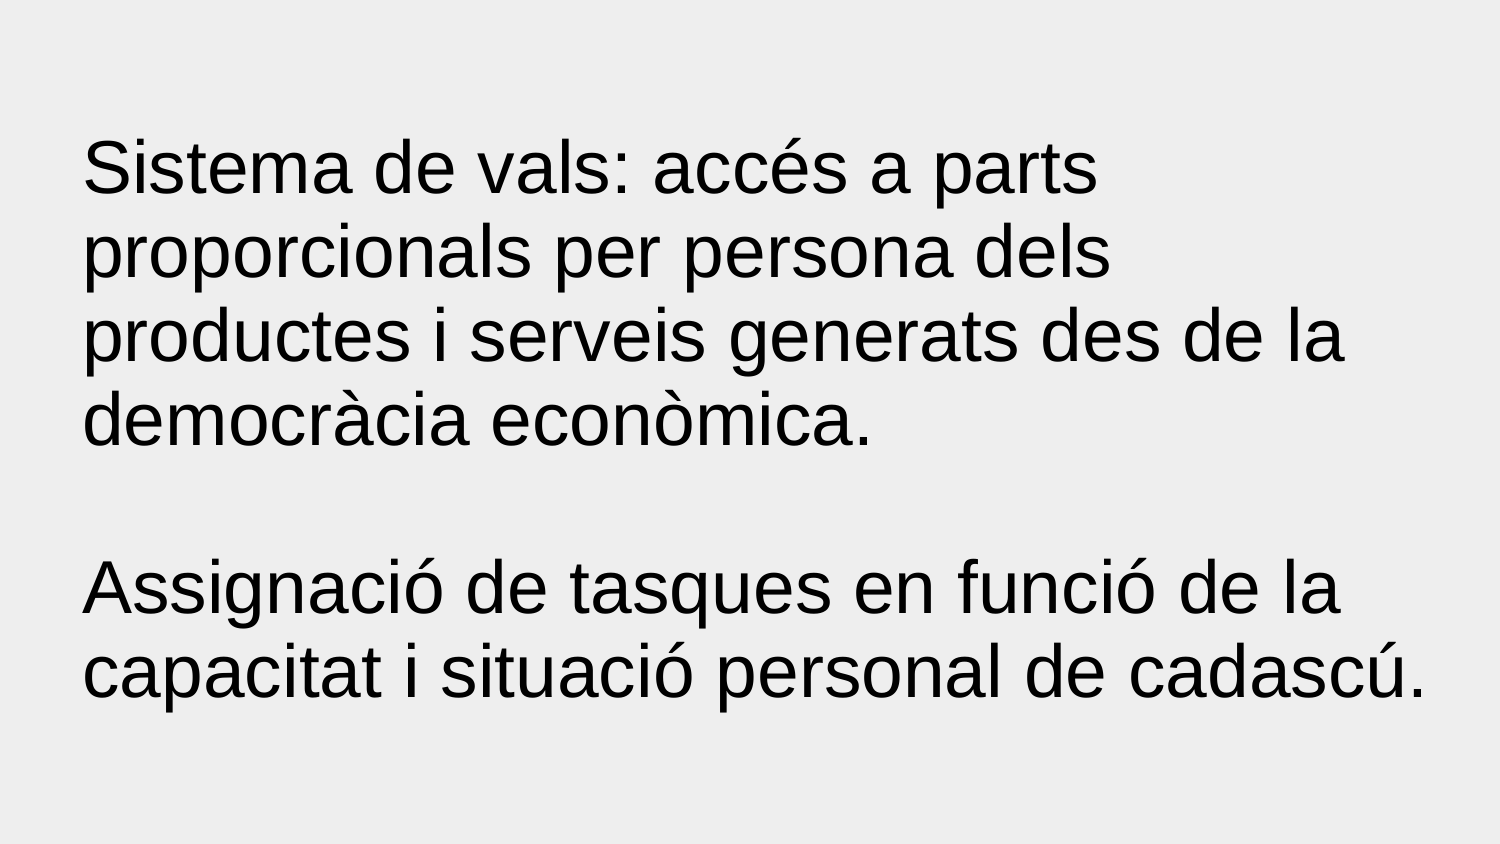

Sistema de vals: accés a parts proporcionals per persona dels productes i serveis generats des de la democràcia econòmica.
Assignació de tasques en funció de la capacitat i situació personal de cadascú.